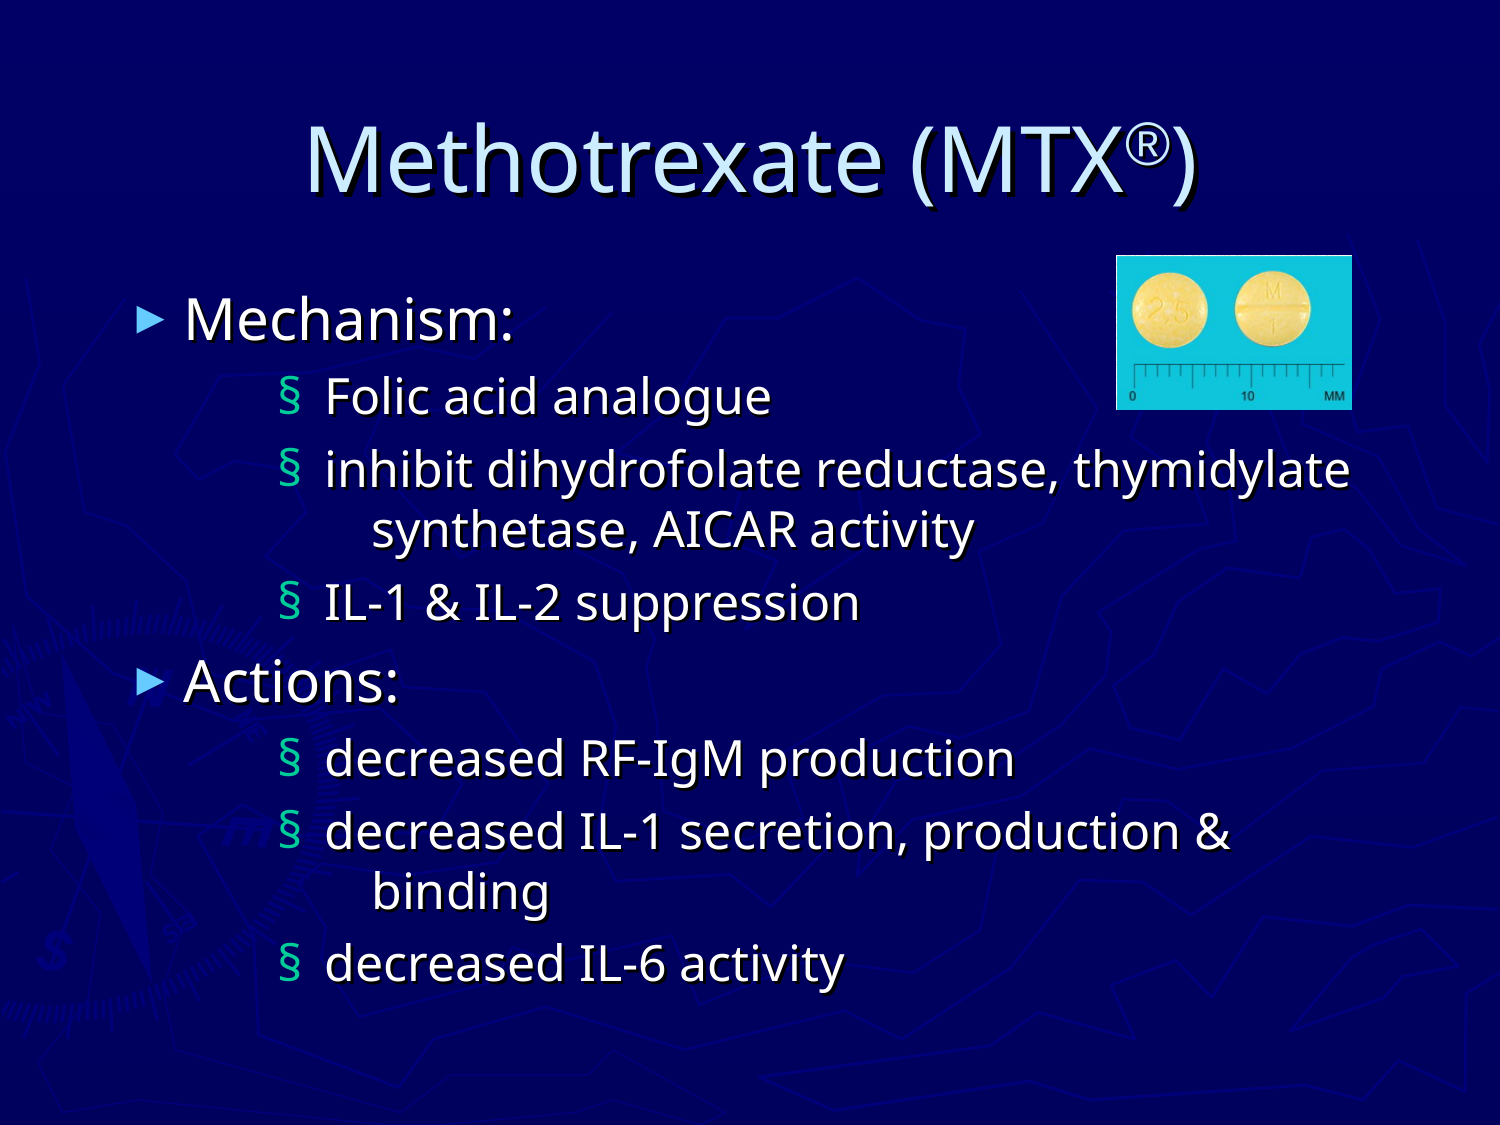

# Methotrexate (MTX®)
Mechanism:
Folic acid analogue
inhibit dihydrofolate reductase, thymidylate synthetase, AICAR activity
IL-1 & IL-2 suppression
Actions:
decreased RF-IgM production
decreased IL-1 secretion, production & binding
decreased IL-6 activity